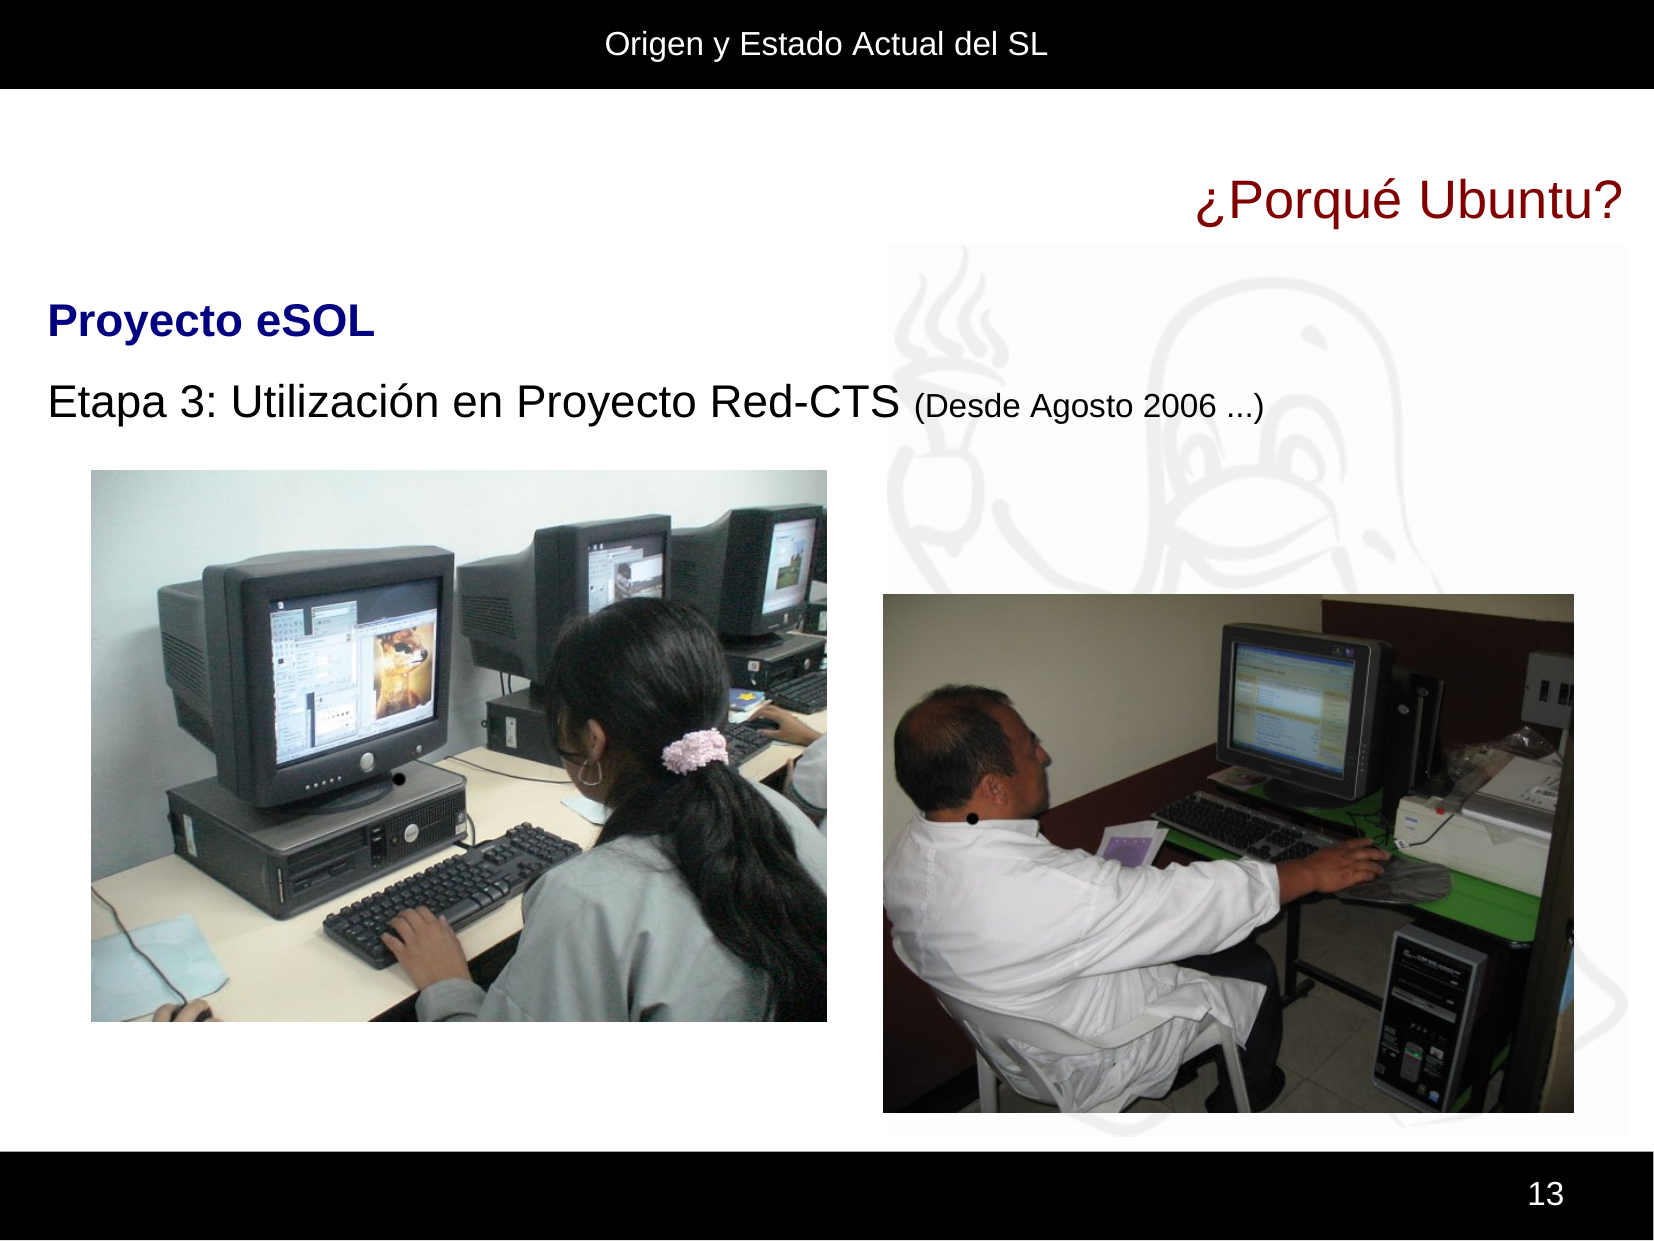

Origen y Estado Actual del SL
# ¿Porqué Ubuntu?
Proyecto eSOL
Etapa 3: Utilización en Proyecto Red-CTS (Desde Agosto 2006 ...)